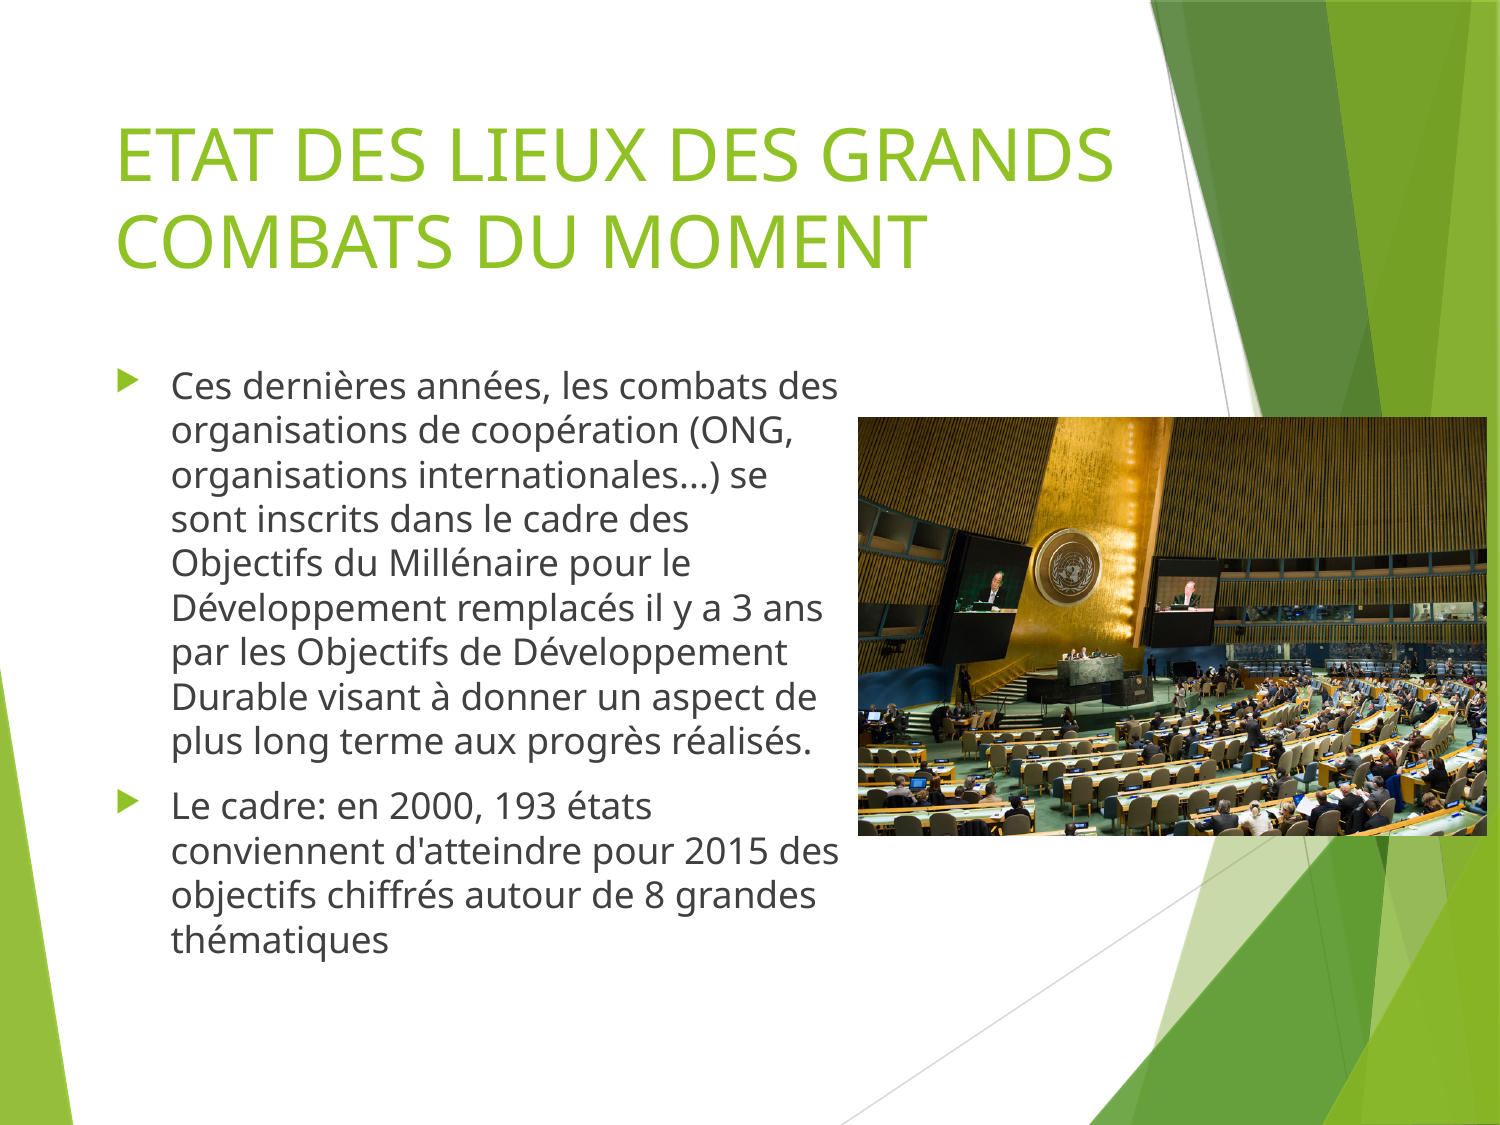

# ETAT DES LIEUX DES GRANDS COMBATS DU MOMENT
Ces dernières années, les combats des organisations de coopération (ONG, organisations internationales...) se sont inscrits dans le cadre des Objectifs du Millénaire pour le Développement remplacés il y a 3 ans par les Objectifs de Développement Durable visant à donner un aspect de plus long terme aux progrès réalisés.
Le cadre: en 2000, 193 états conviennent d'atteindre pour 2015 des objectifs chiffrés autour de 8 grandes thématiques